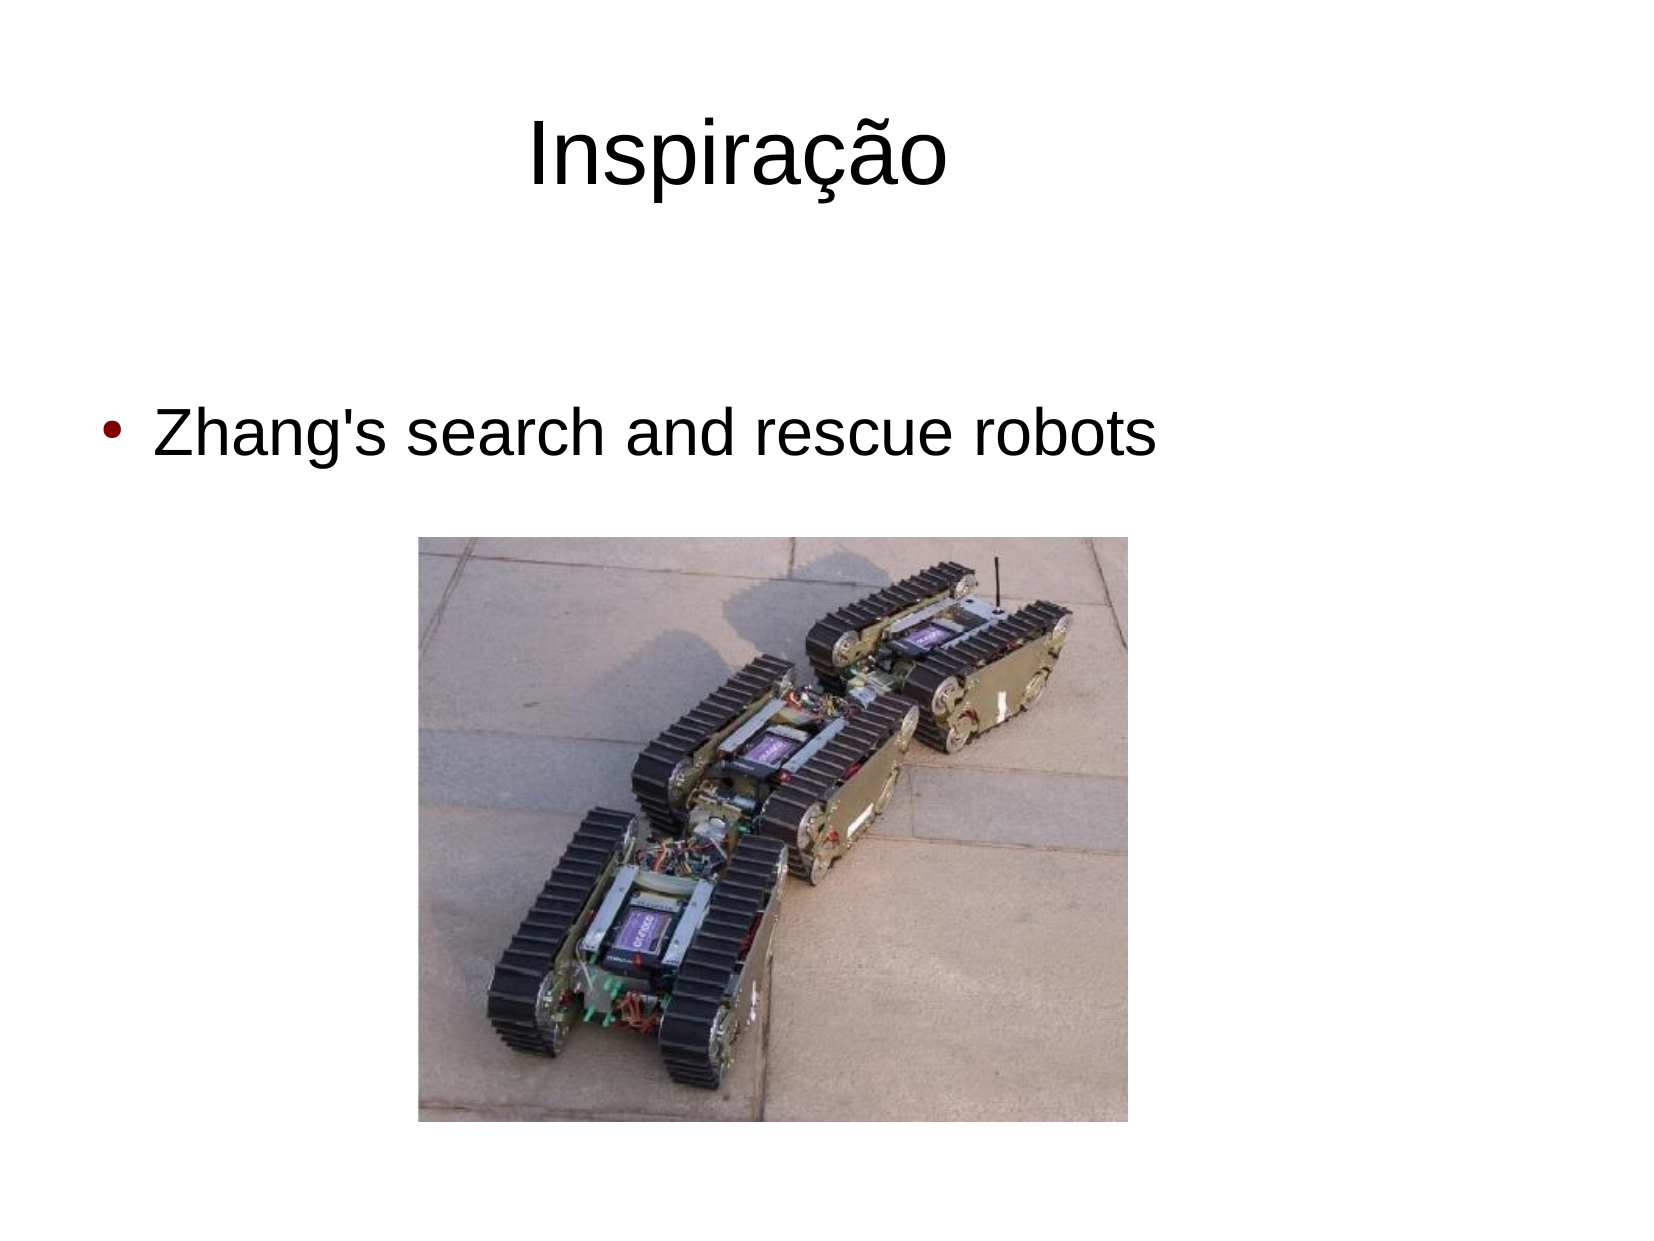

# Inspiração
Zhang's search and rescue robots